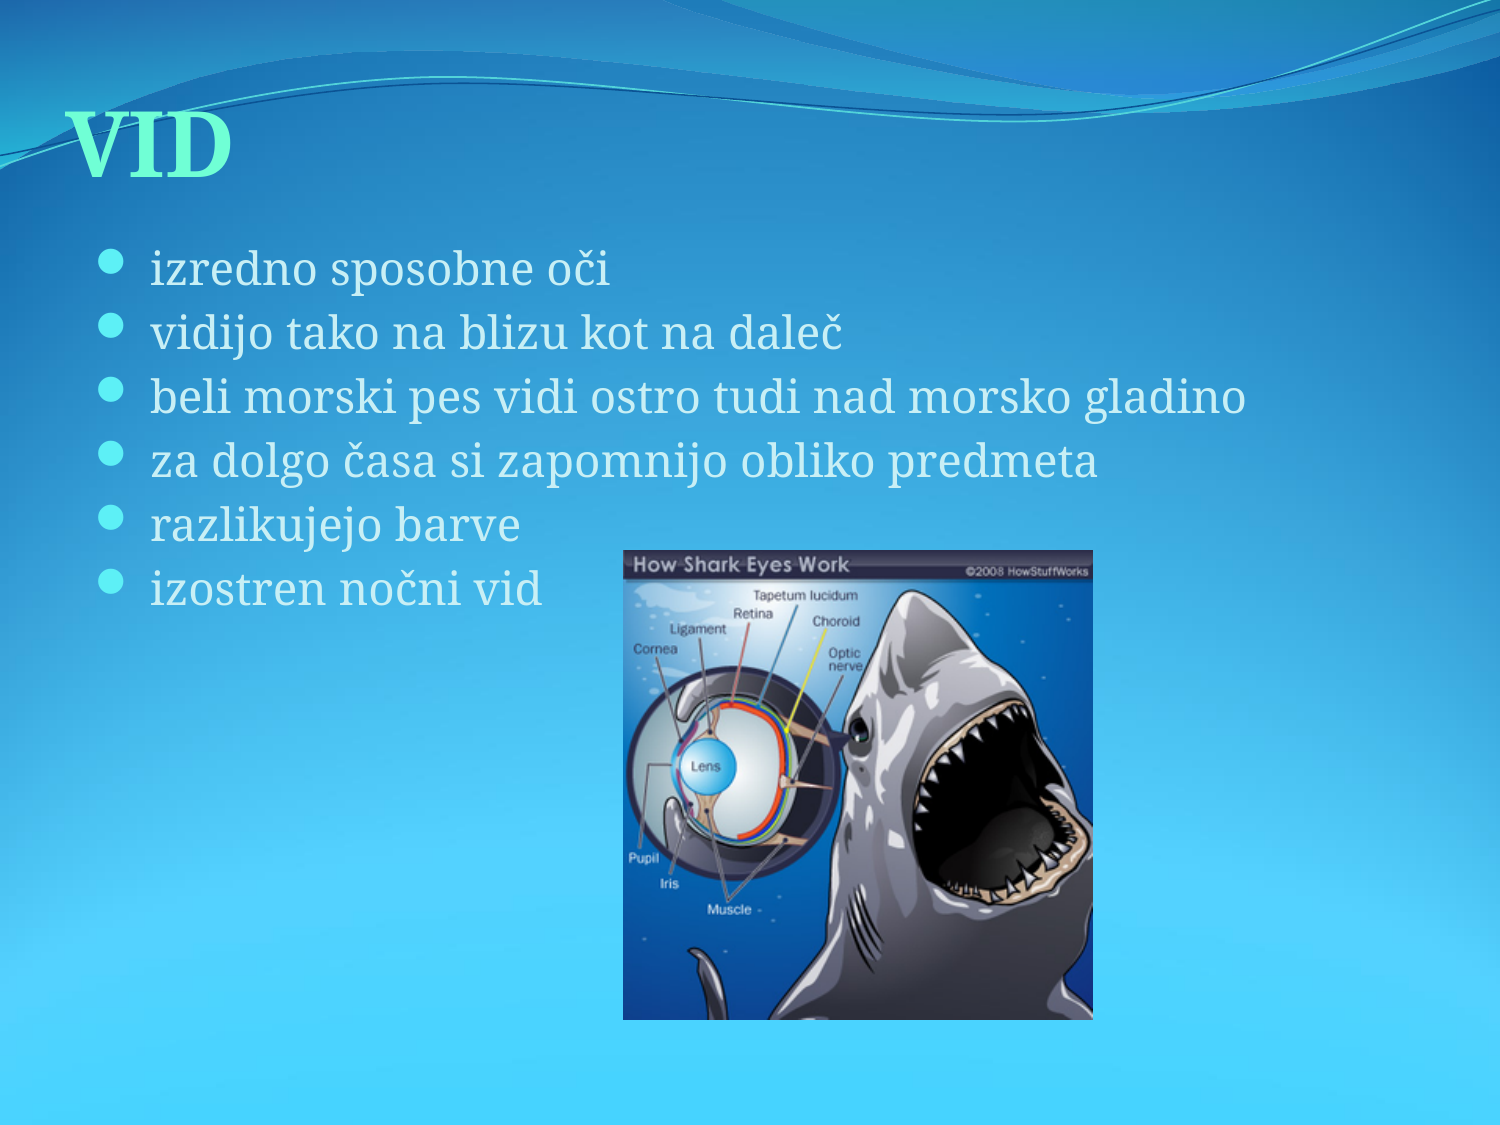

# VID
 izredno sposobne oči
 vidijo tako na blizu kot na daleč
 beli morski pes vidi ostro tudi nad morsko gladino
 za dolgo časa si zapomnijo obliko predmeta
 razlikujejo barve
 izostren nočni vid